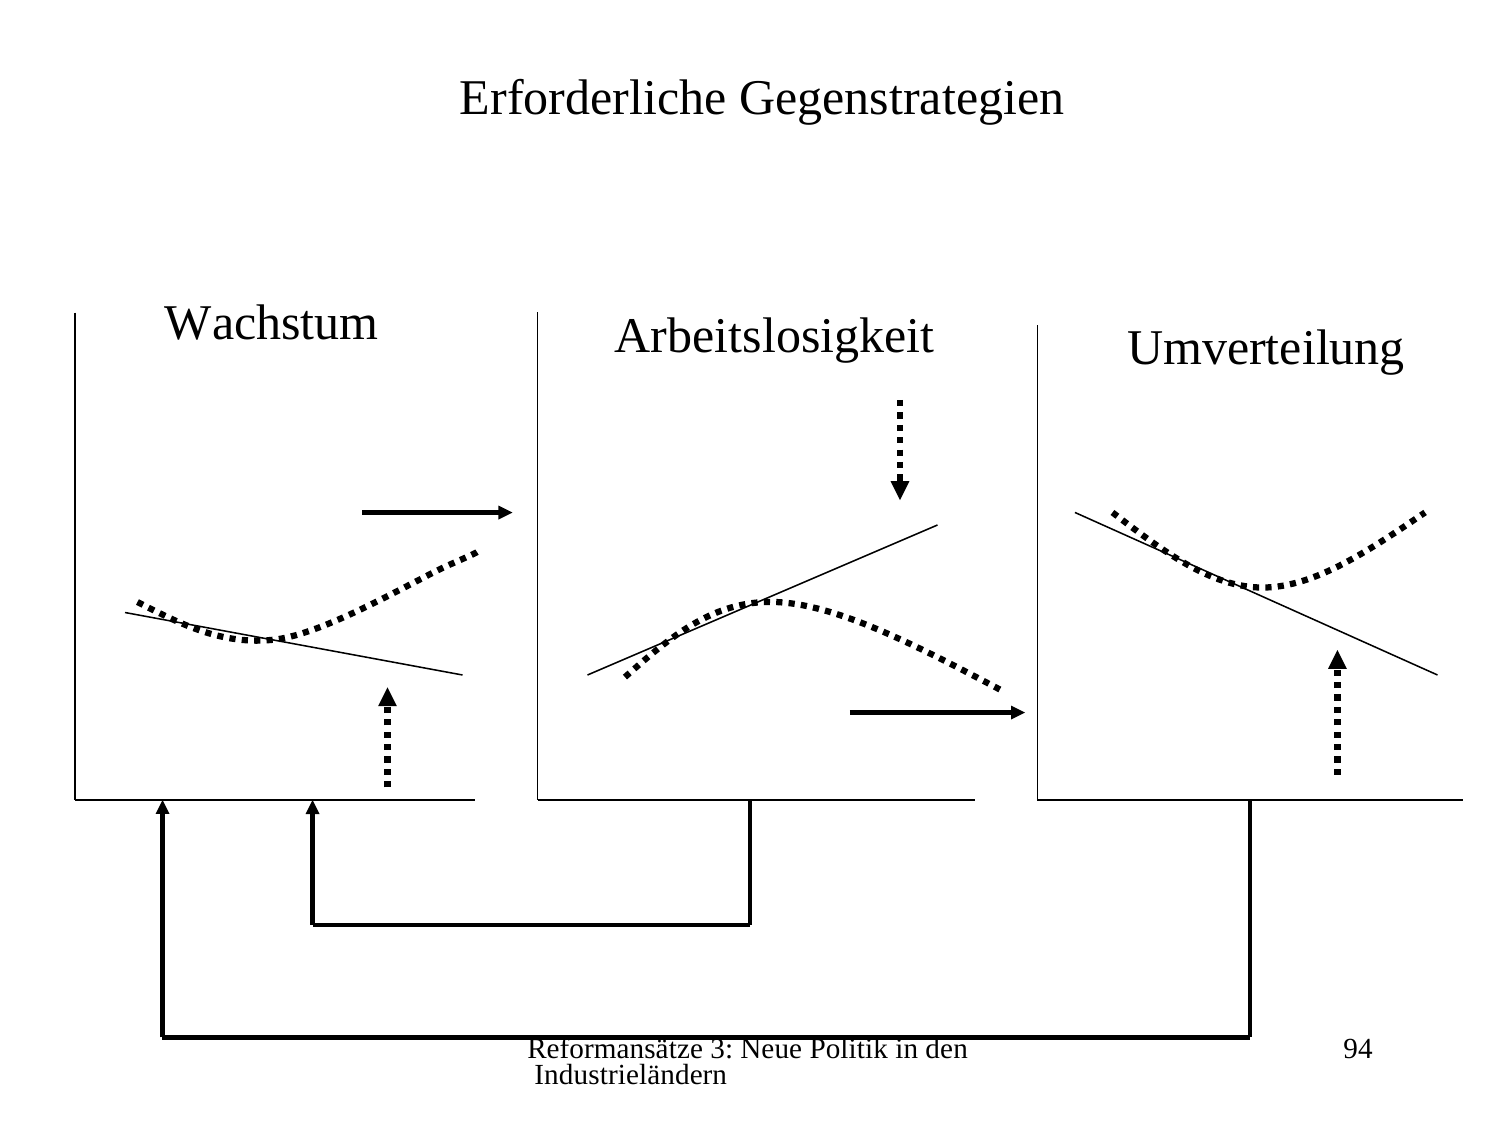

Erforderliche Gegenstrategien
Wachstum
Arbeitslosigkeit
Umverteilung
Reformansätze 3: Neue Politik in den Industrieländern
94